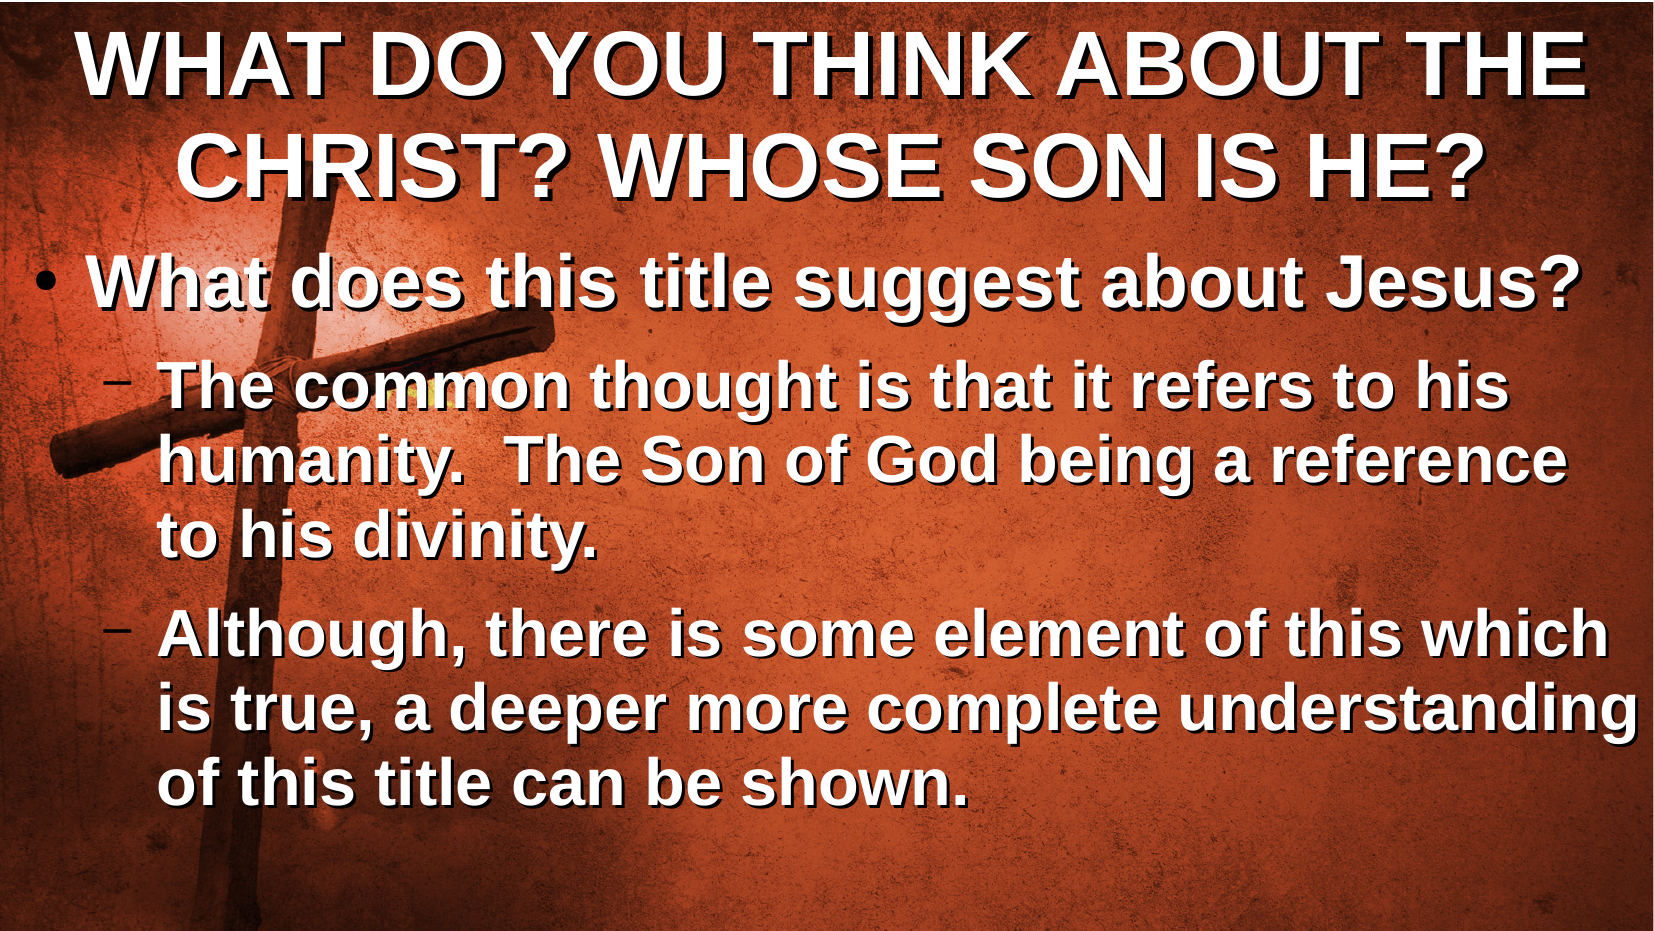

# WHAT DO YOU THINK ABOUT THE CHRIST? WHOSE SON IS HE?
What does this title suggest about Jesus?
The common thought is that it refers to his humanity. The Son of God being a reference to his divinity.
Although, there is some element of this which is true, a deeper more complete understanding of this title can be shown.